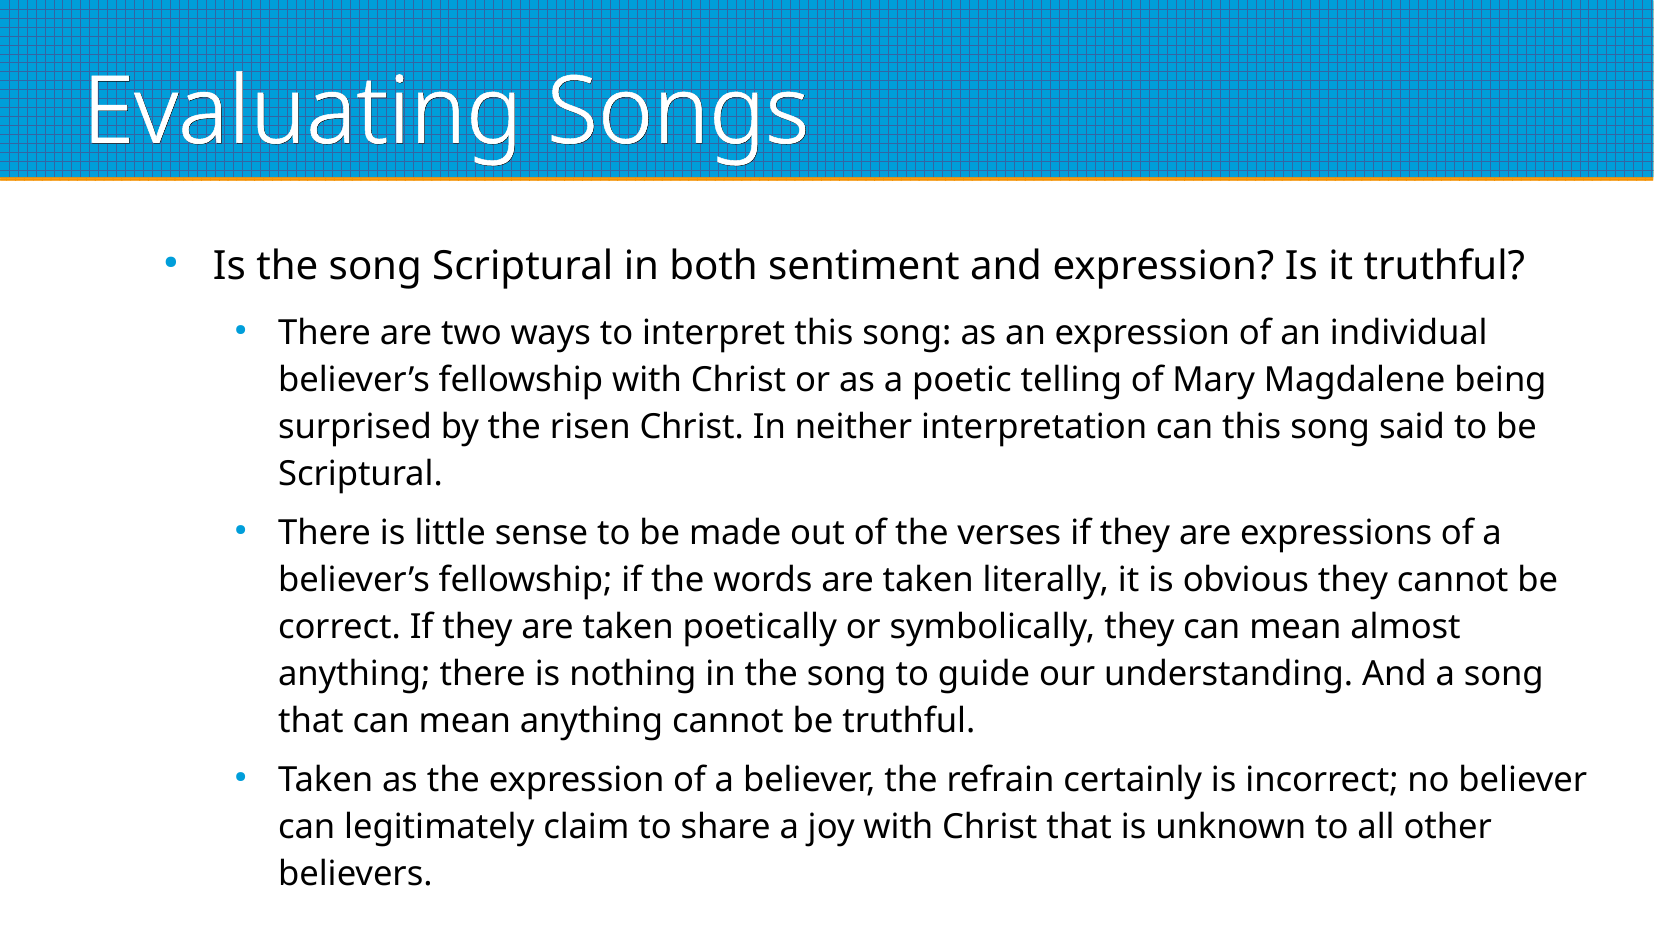

# Evaluating Songs
Is the song Scriptural in both sentiment and expression? Is it truthful?
There are two ways to interpret this song: as an expression of an individual believer’s fellowship with Christ or as a poetic telling of Mary Magdalene being surprised by the risen Christ. In neither interpretation can this song said to be Scriptural.
There is little sense to be made out of the verses if they are expressions of a believer’s fellowship; if the words are taken literally, it is obvious they cannot be correct. If they are taken poetically or symbolically, they can mean almost anything; there is nothing in the song to guide our understanding. And a song that can mean anything cannot be truthful.
Taken as the expression of a believer, the refrain certainly is incorrect; no believer can legitimately claim to share a joy with Christ that is unknown to all other believers.